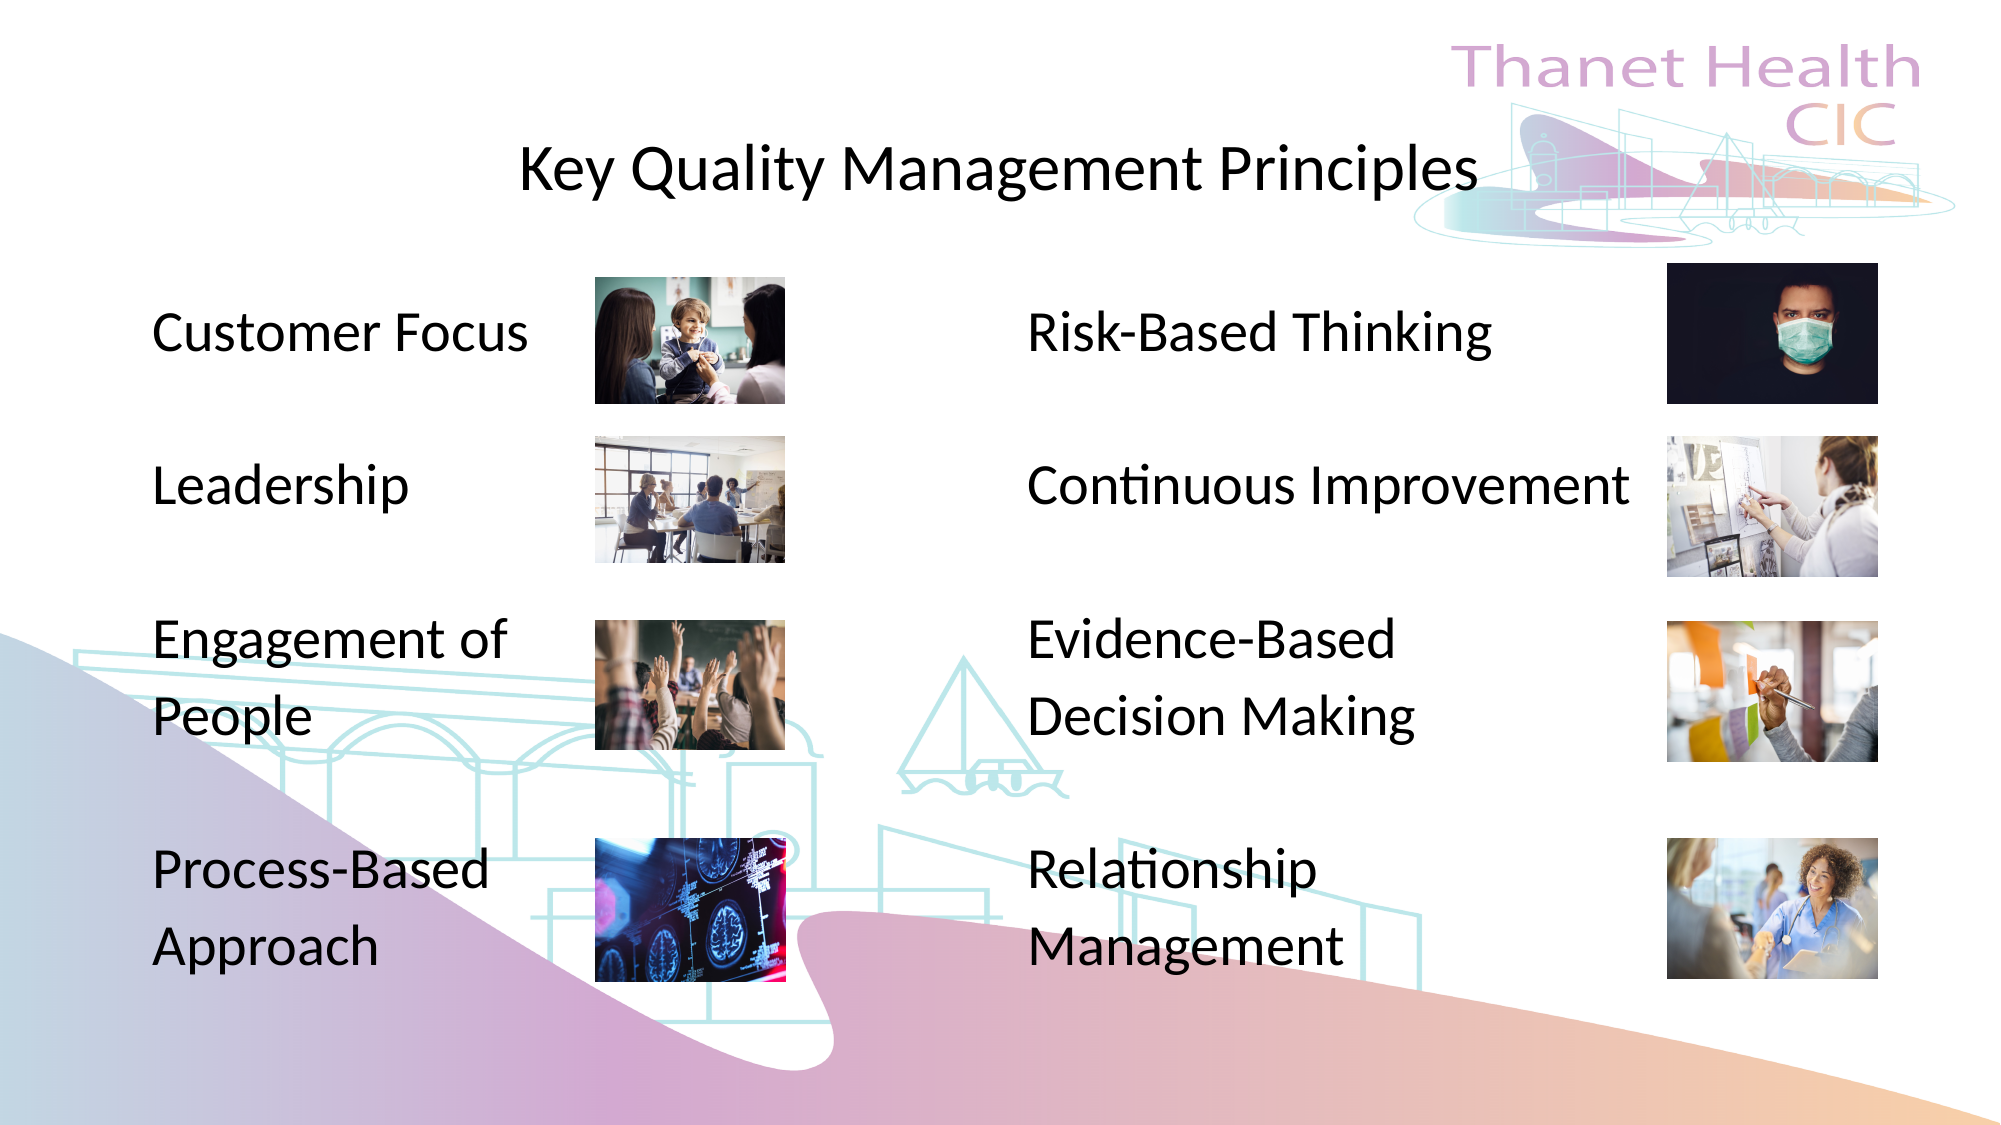

# Key Quality Management Principles
Customer Focus
Leadership
Engagement of
People
Process-Based
Approach
Risk-Based Thinking
Continuous Improvement
Evidence-Based
Decision Making
Relationship
Management